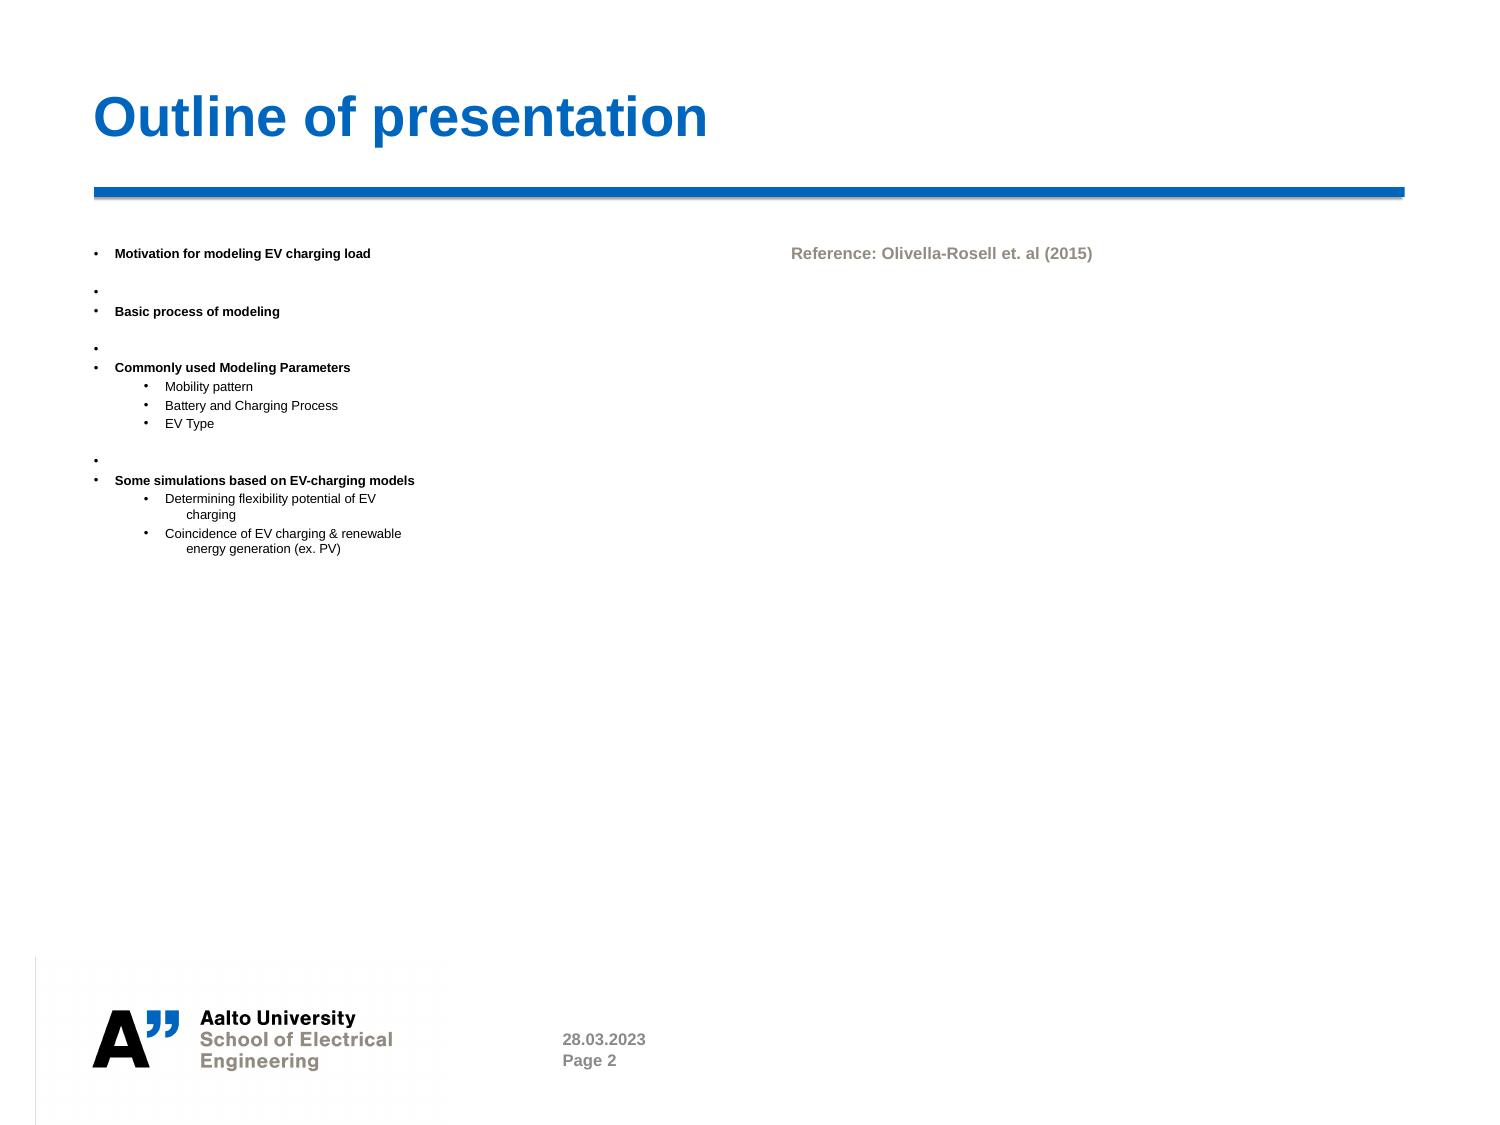

Outline of presentation
# Motivation for modeling EV charging load
Basic process of modeling
Commonly used Modeling Parameters
Mobility pattern
Battery and Charging Process
EV Type
Some simulations based on EV-charging models
Determining flexibility potential of EV charging
Coincidence of EV charging & renewable energy generation (ex. PV)
Reference: Olivella-Rosell et. al (2015)
28.03.2023
Page 2